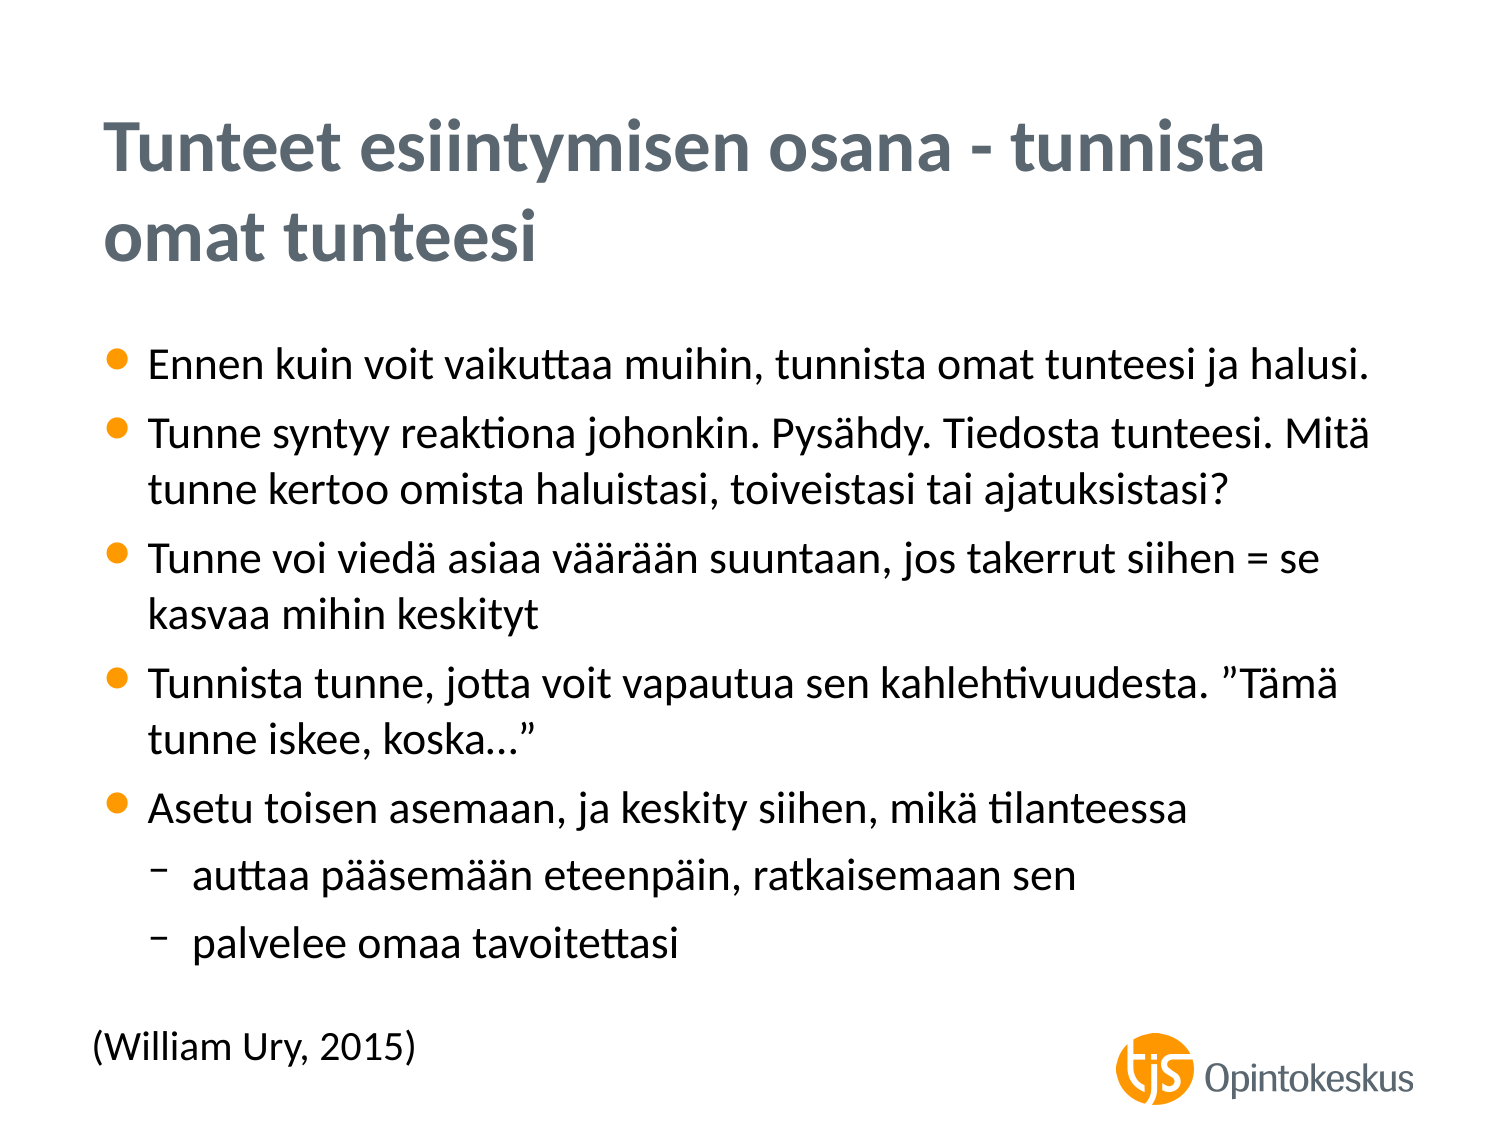

Tunteet esiintymisen osana - tunnista omat tunteesi
# Ennen kuin voit vaikuttaa muihin, tunnista omat tunteesi ja halusi.
Tunne syntyy reaktiona johonkin. Pysähdy. Tiedosta tunteesi. Mitä tunne kertoo omista haluistasi, toiveistasi tai ajatuksistasi?
Tunne voi viedä asiaa väärään suuntaan, jos takerrut siihen = se kasvaa mihin keskityt
Tunnista tunne, jotta voit vapautua sen kahlehtivuudesta. ”Tämä tunne iskee, koska…”
Asetu toisen asemaan, ja keskity siihen, mikä tilanteessa
auttaa pääsemään eteenpäin, ratkaisemaan sen
palvelee omaa tavoitettasi
(William Ury, 2015)